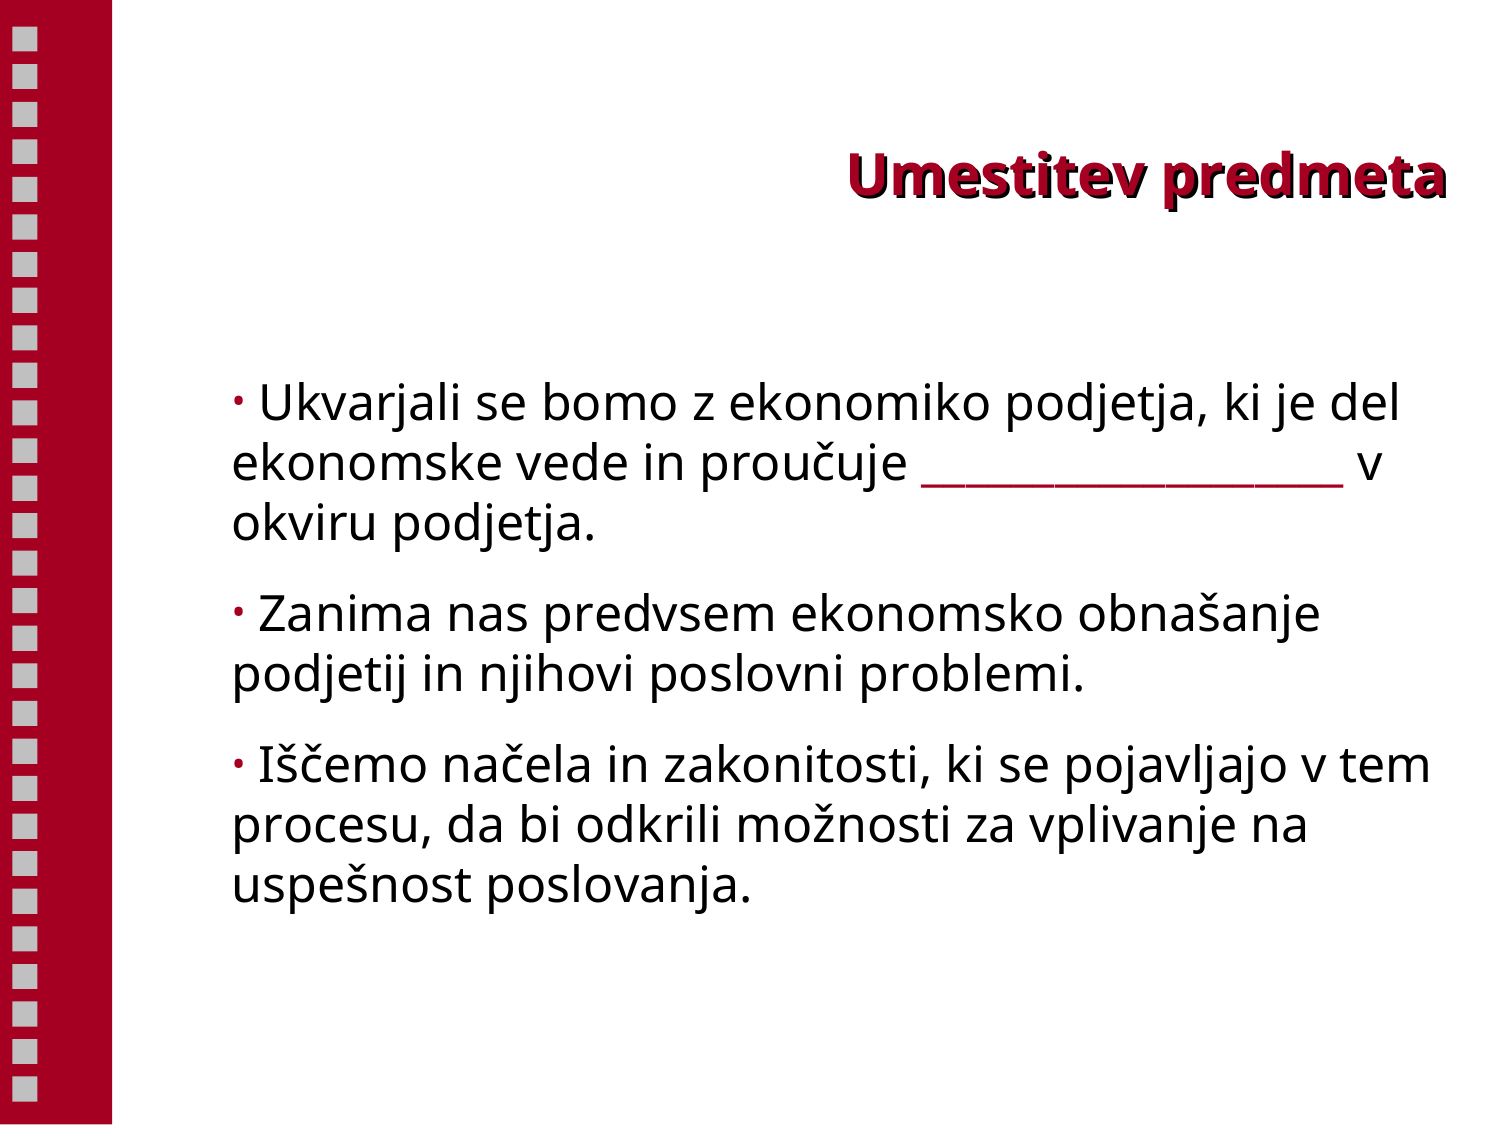

Umestitev predmeta
 Ukvarjali se bomo z ekonomiko podjetja, ki je del ekonomske vede in proučuje ___________________ v okviru podjetja.
 Zanima nas predvsem ekonomsko obnašanje podjetij in njihovi poslovni problemi.
 Iščemo načela in zakonitosti, ki se pojavljajo v tem procesu, da bi odkrili možnosti za vplivanje na uspešnost poslovanja.